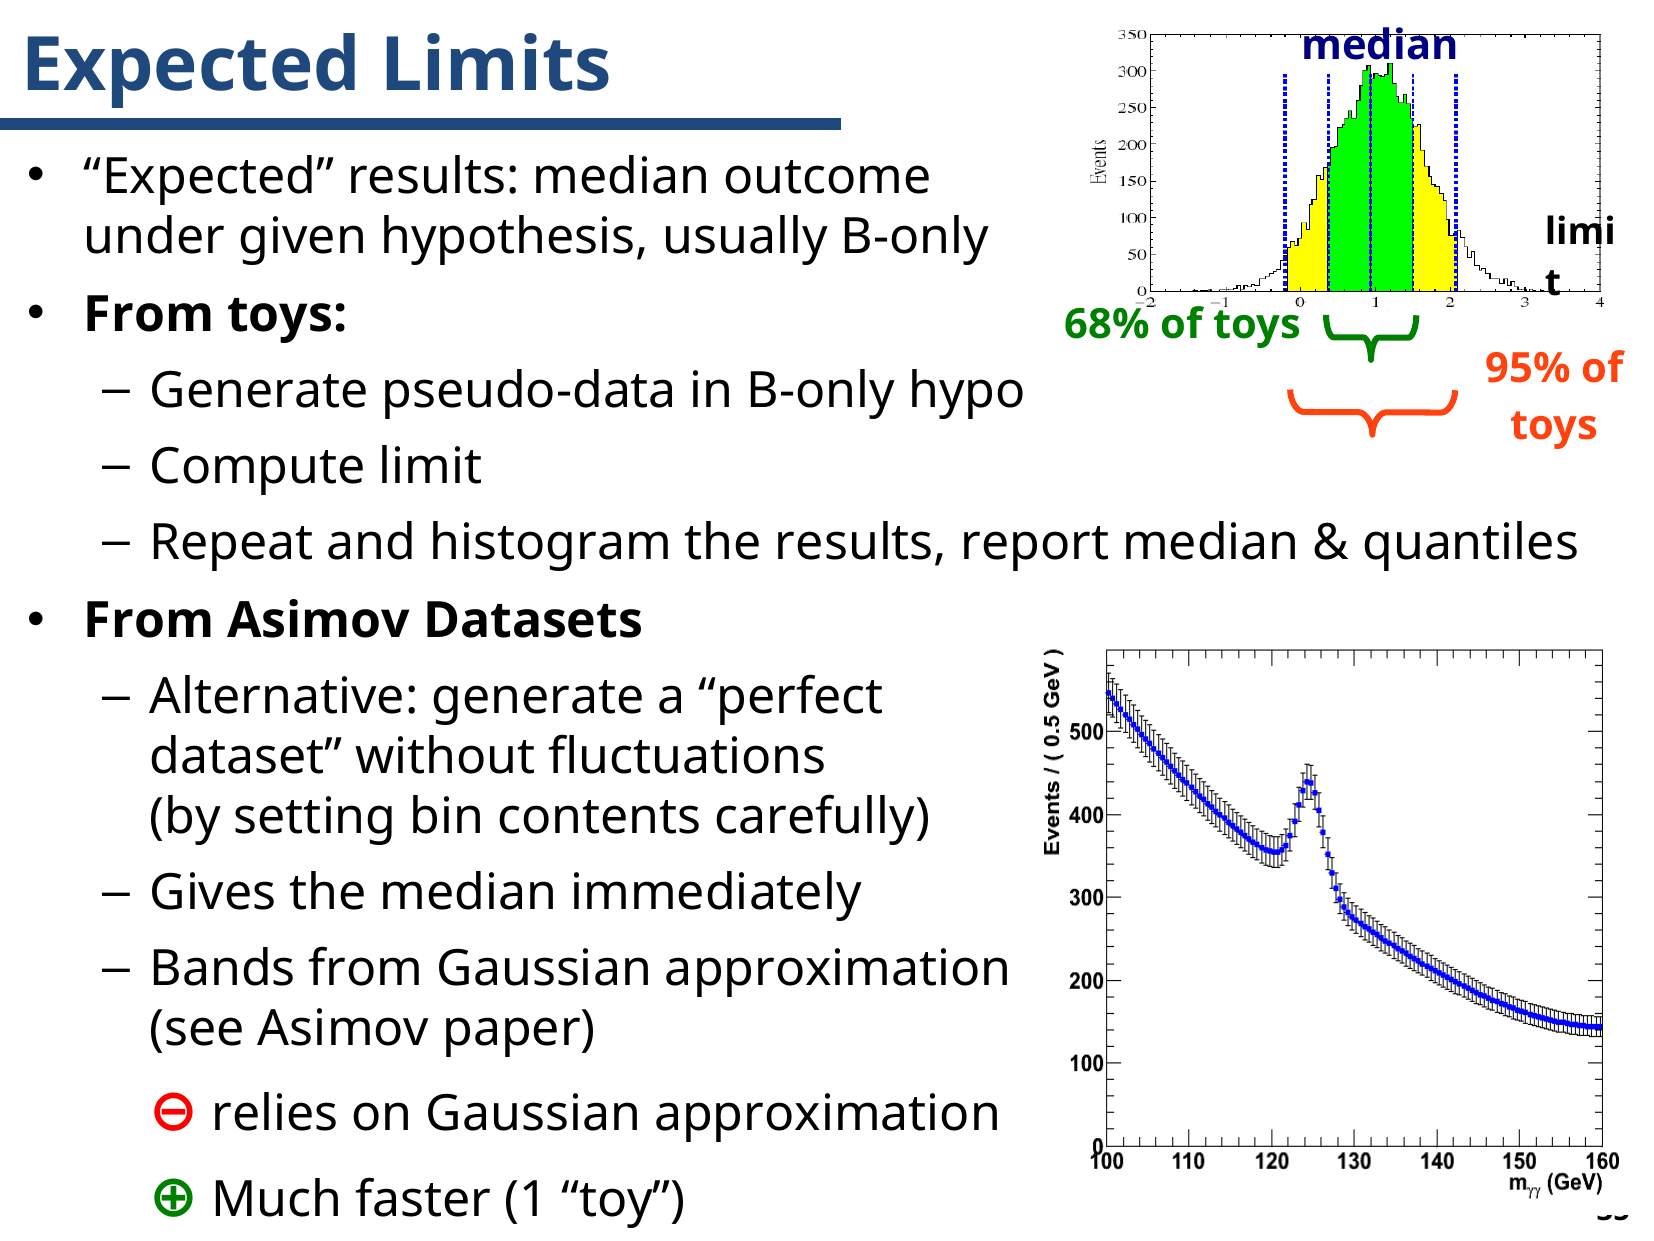

# Expected Limits
median
“Expected” results: median outcome
under given hypothesis, usually B-only
From toys:
Generate pseudo-data in B-only hypo
Compute limit
Repeat and histogram the results, report median & quantiles
From Asimov Datasets
Alternative: generate a “perfect
dataset” without fluctuations
(by setting bin contents carefully)
Gives the median immediately
Bands from Gaussian approximation
(see Asimov paper)
⊖ relies on Gaussian approximation
⊕ Much faster (1 “toy”)
limit
68% of toys
95% of toys
35